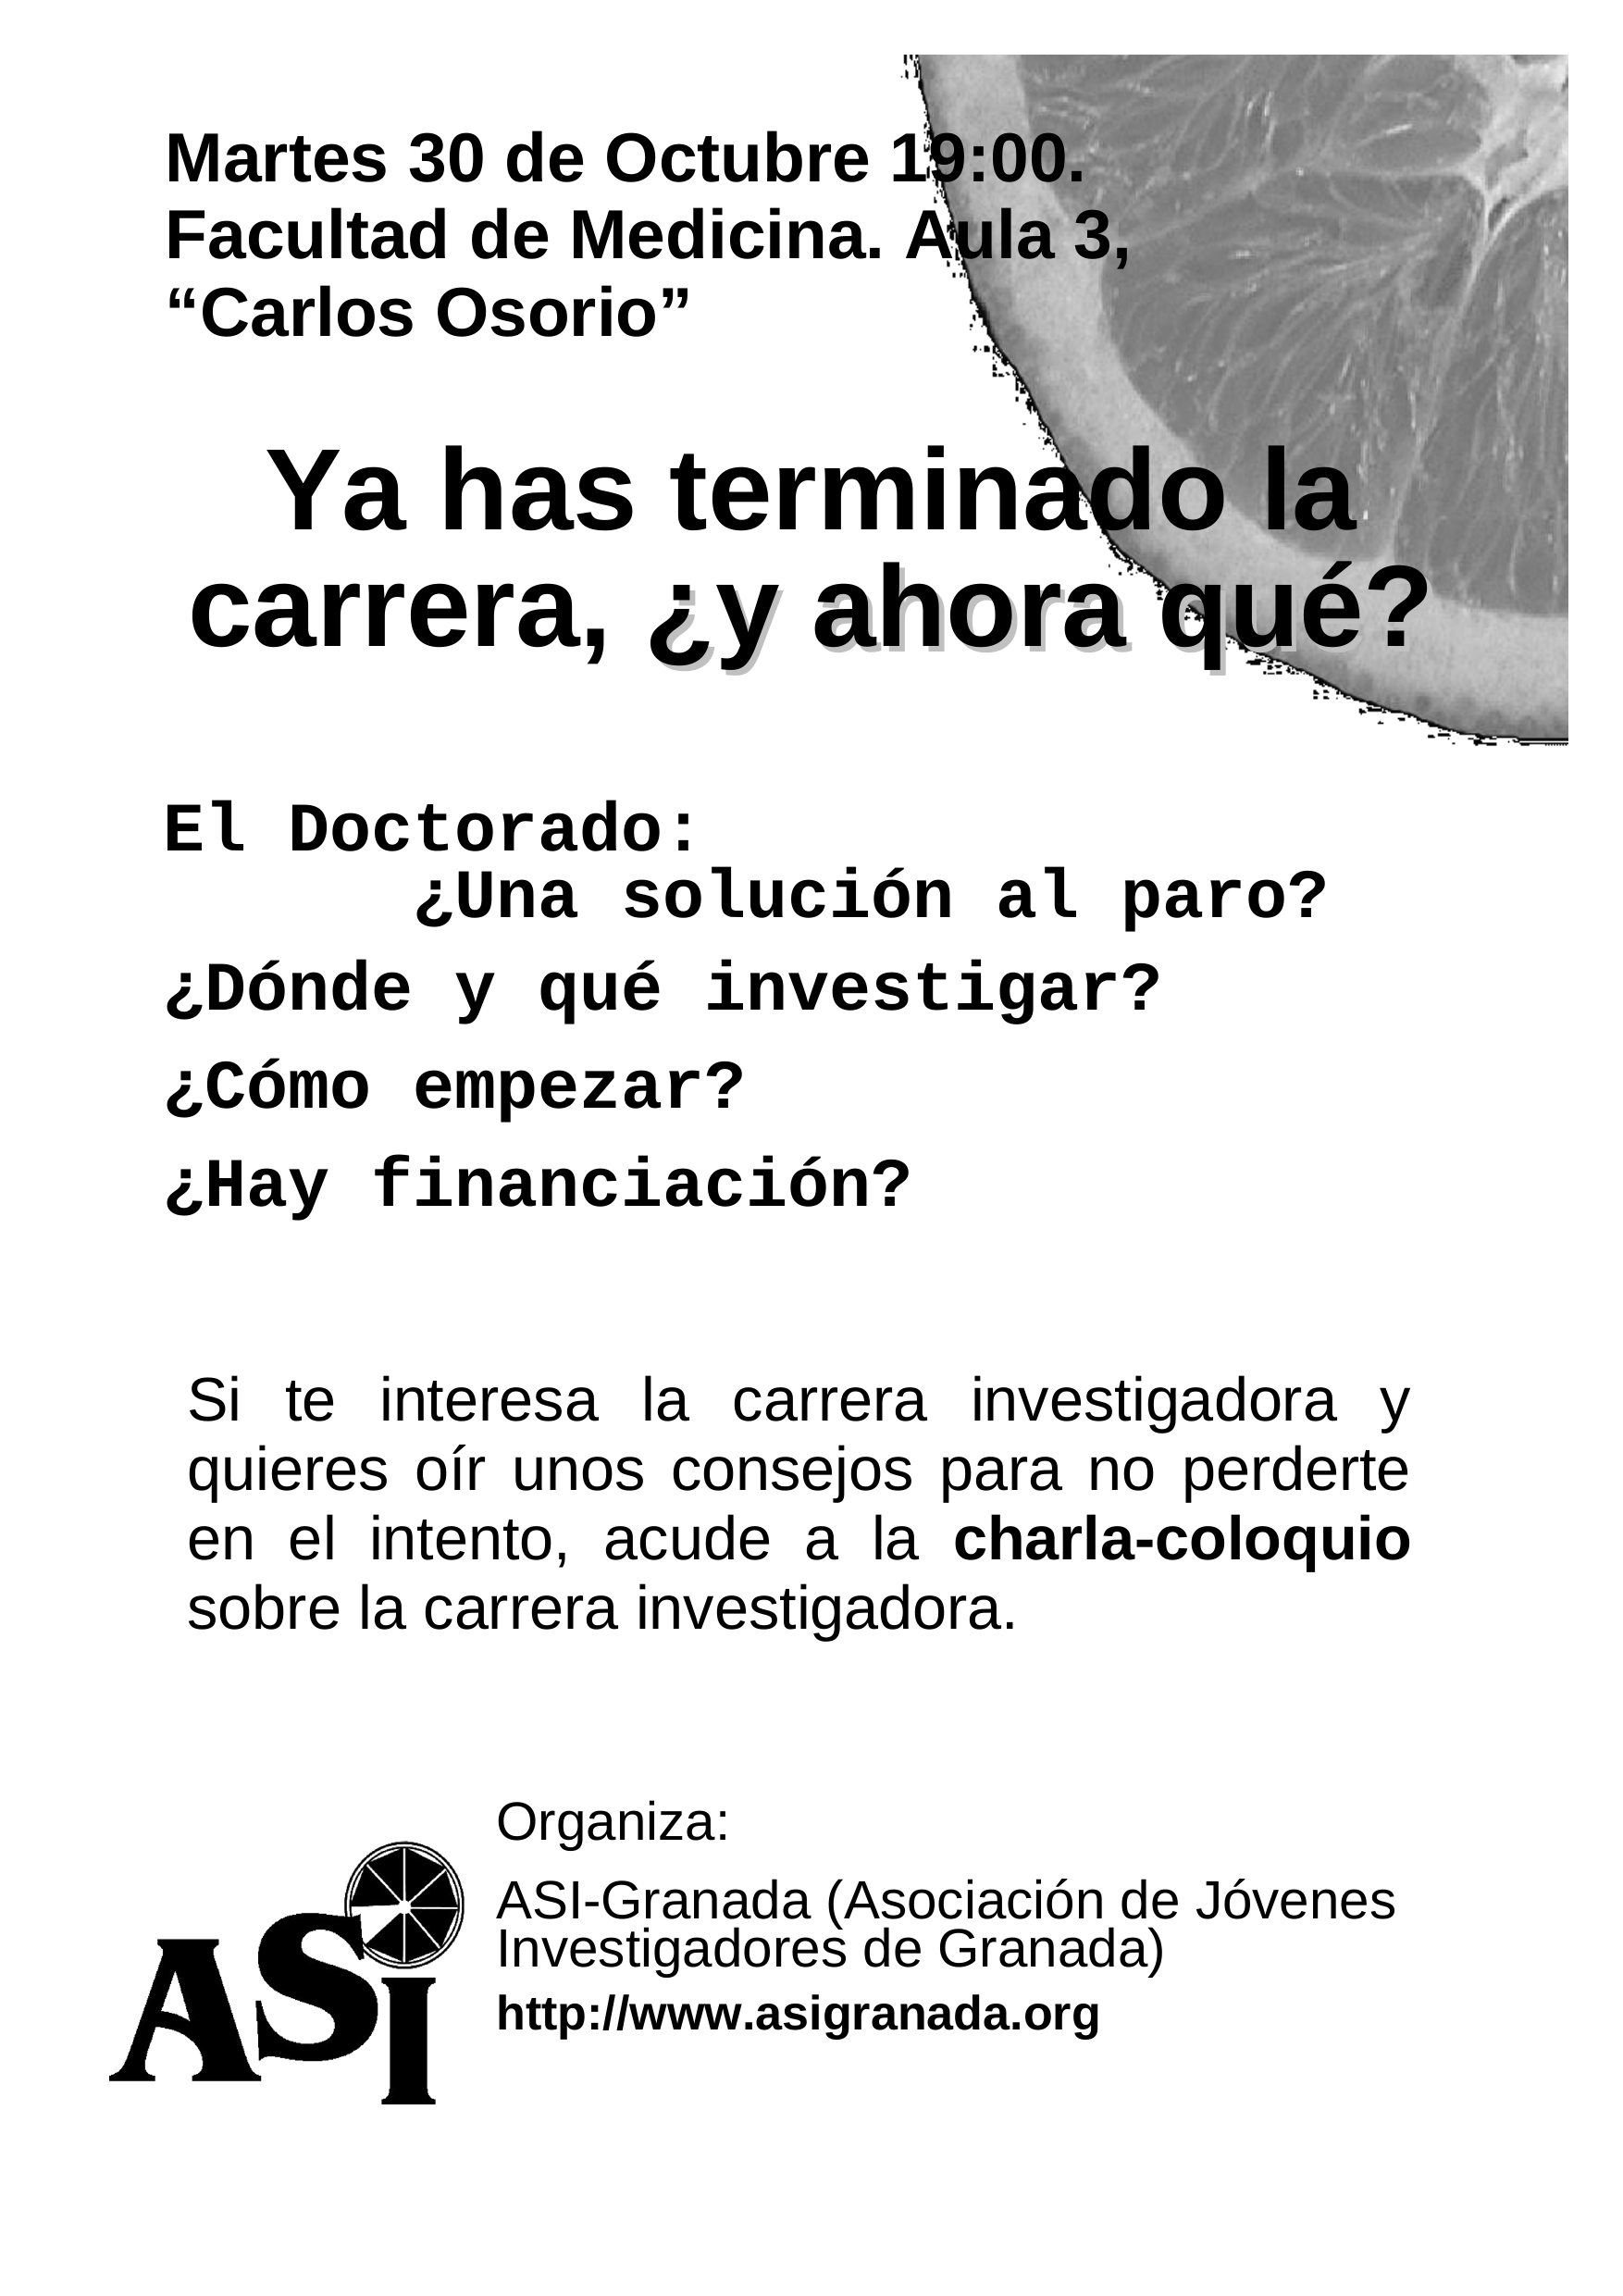

Martes 30 de Octubre 19:00.
Facultad de Medicina. Aula 3,
“Carlos Osorio”
# Ya has terminado la carrera, ¿y ahora qué?
 El Doctorado:
 ¿Una solución al paro?
 ¿Dónde y qué investigar?
 ¿Cómo empezar?
 ¿Hay financiación?
Si te interesa la carrera investigadora y quieres oír unos consejos para no perderte en el intento, acude a la charla-coloquio sobre la carrera investigadora.
Organiza:
ASI-Granada (Asociación de Jóvenes Investigadores de Granada)
http://www.asigranada.org